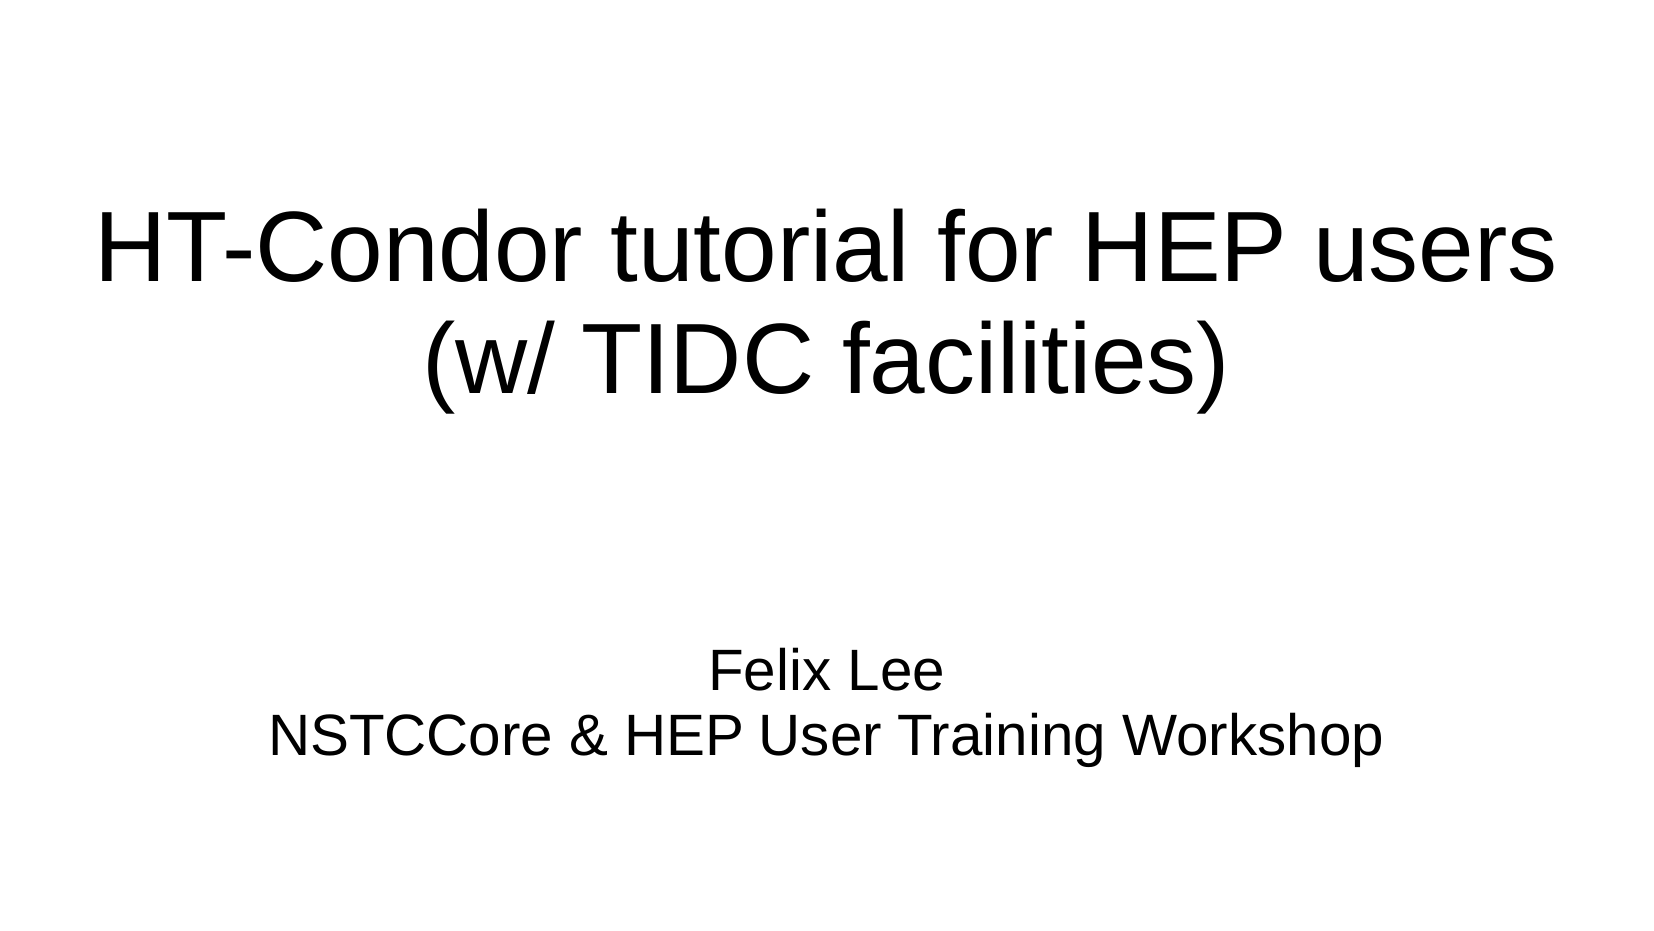

# HT-Condor tutorial for HEP users
(w/ TIDC facilities)
Felix Lee
NSTCCore & HEP User Training Workshop